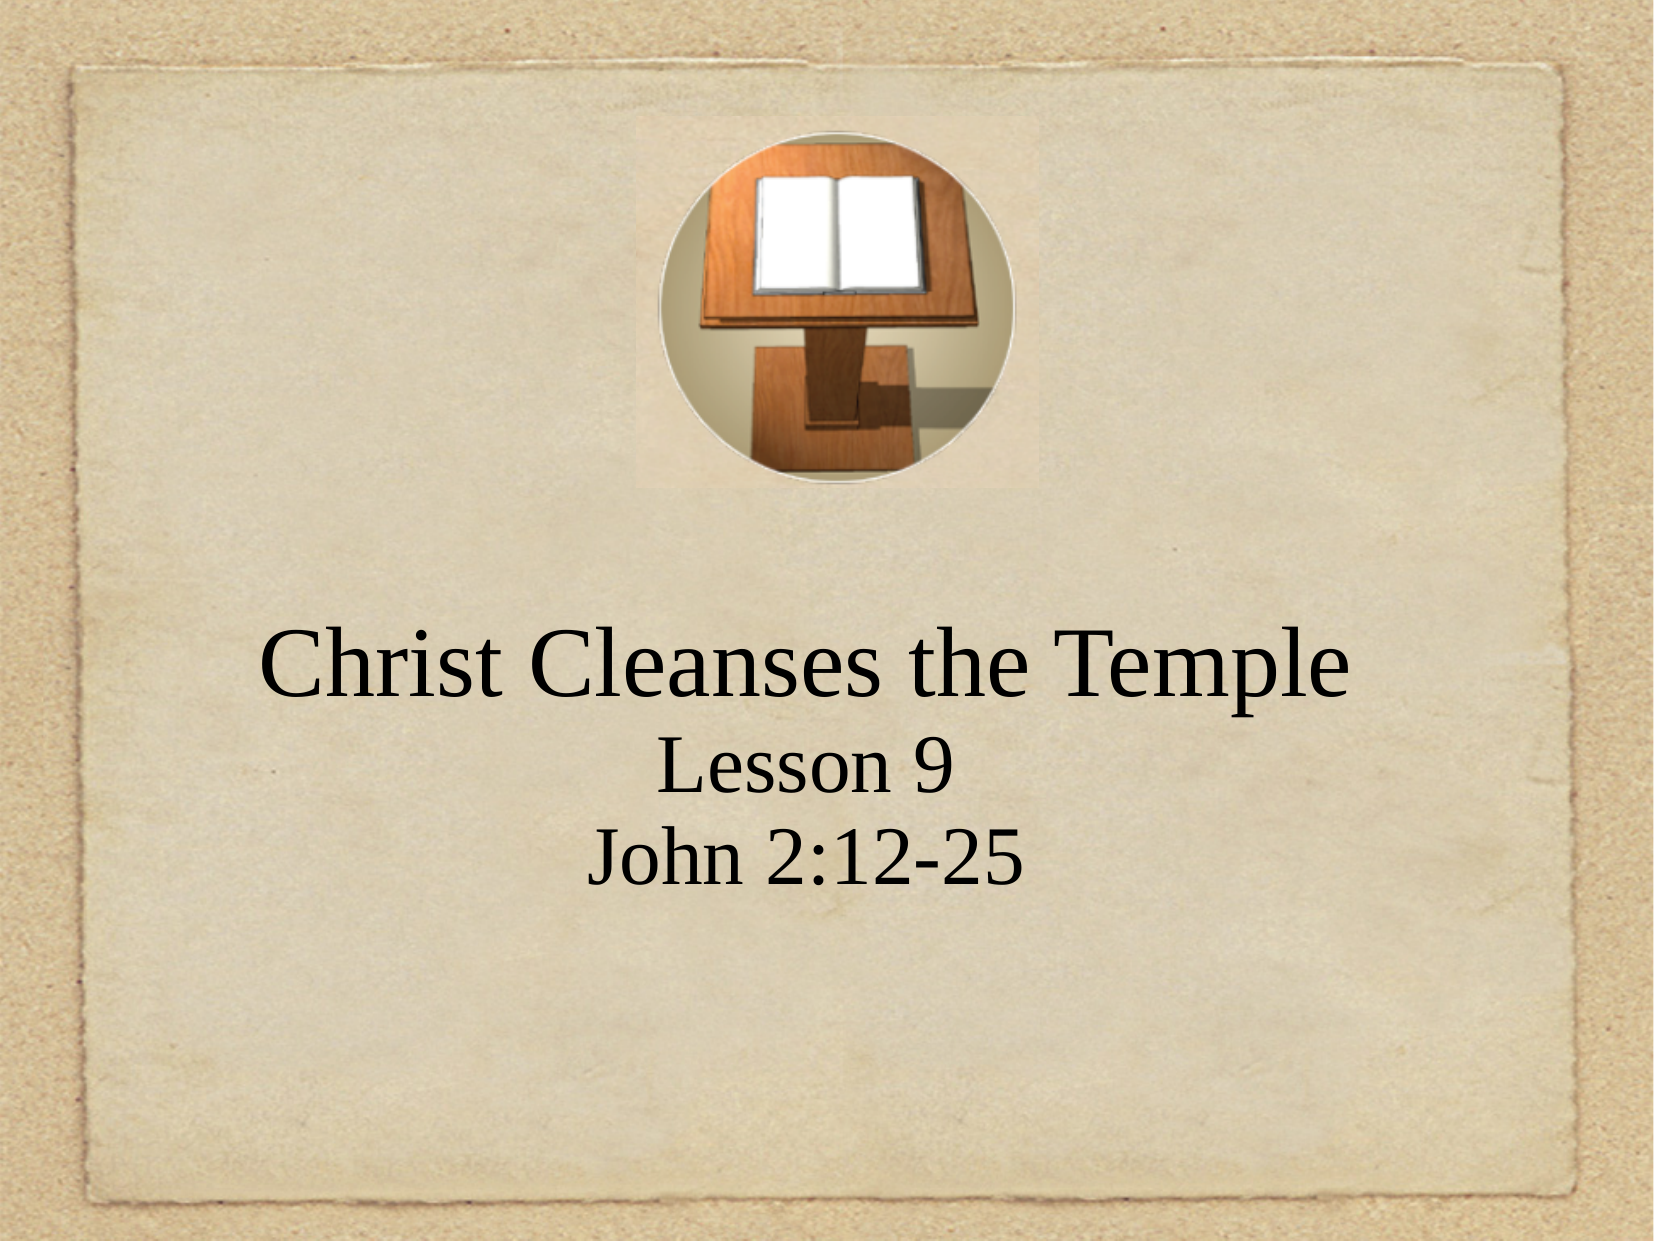

#
Christ Cleanses the Temple
Lesson 9
John 2:12-25